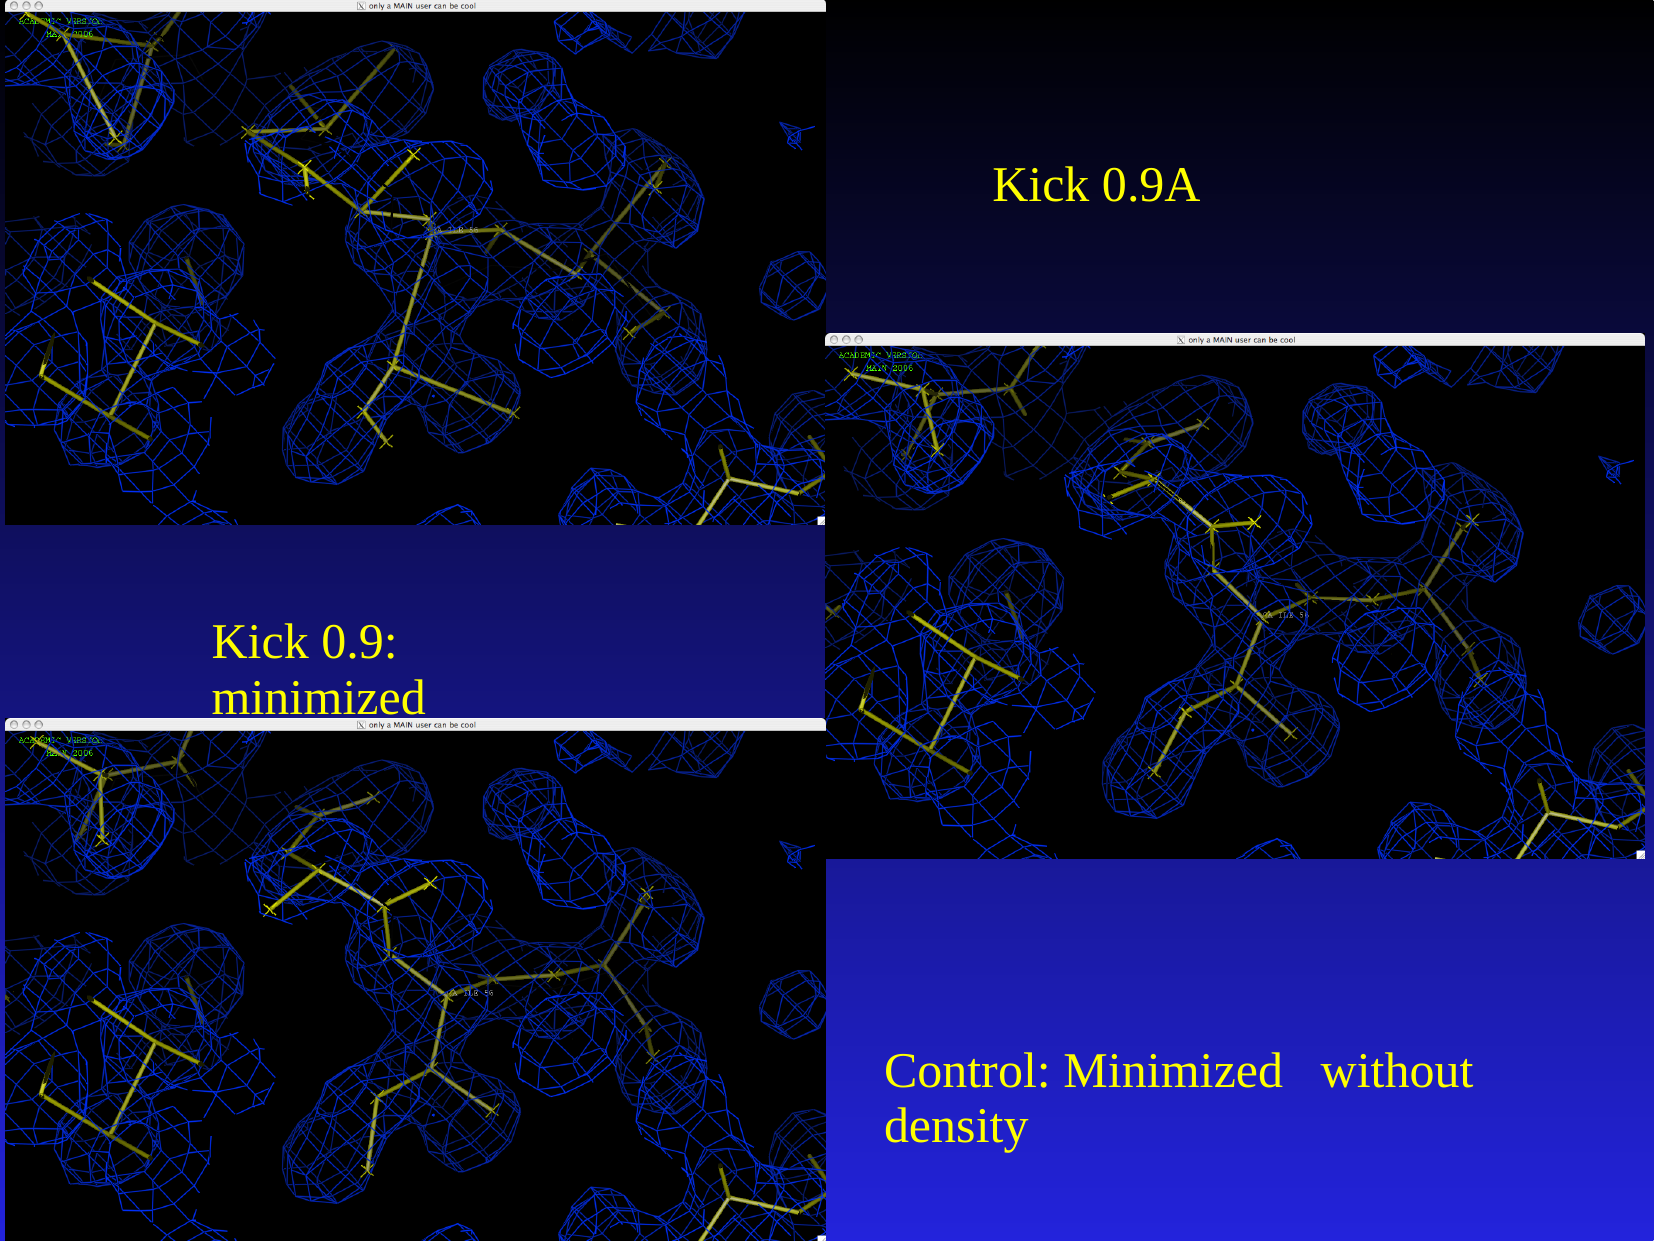

Kick 0.9A
Kick 0.9: minimized
Control: Minimized without density